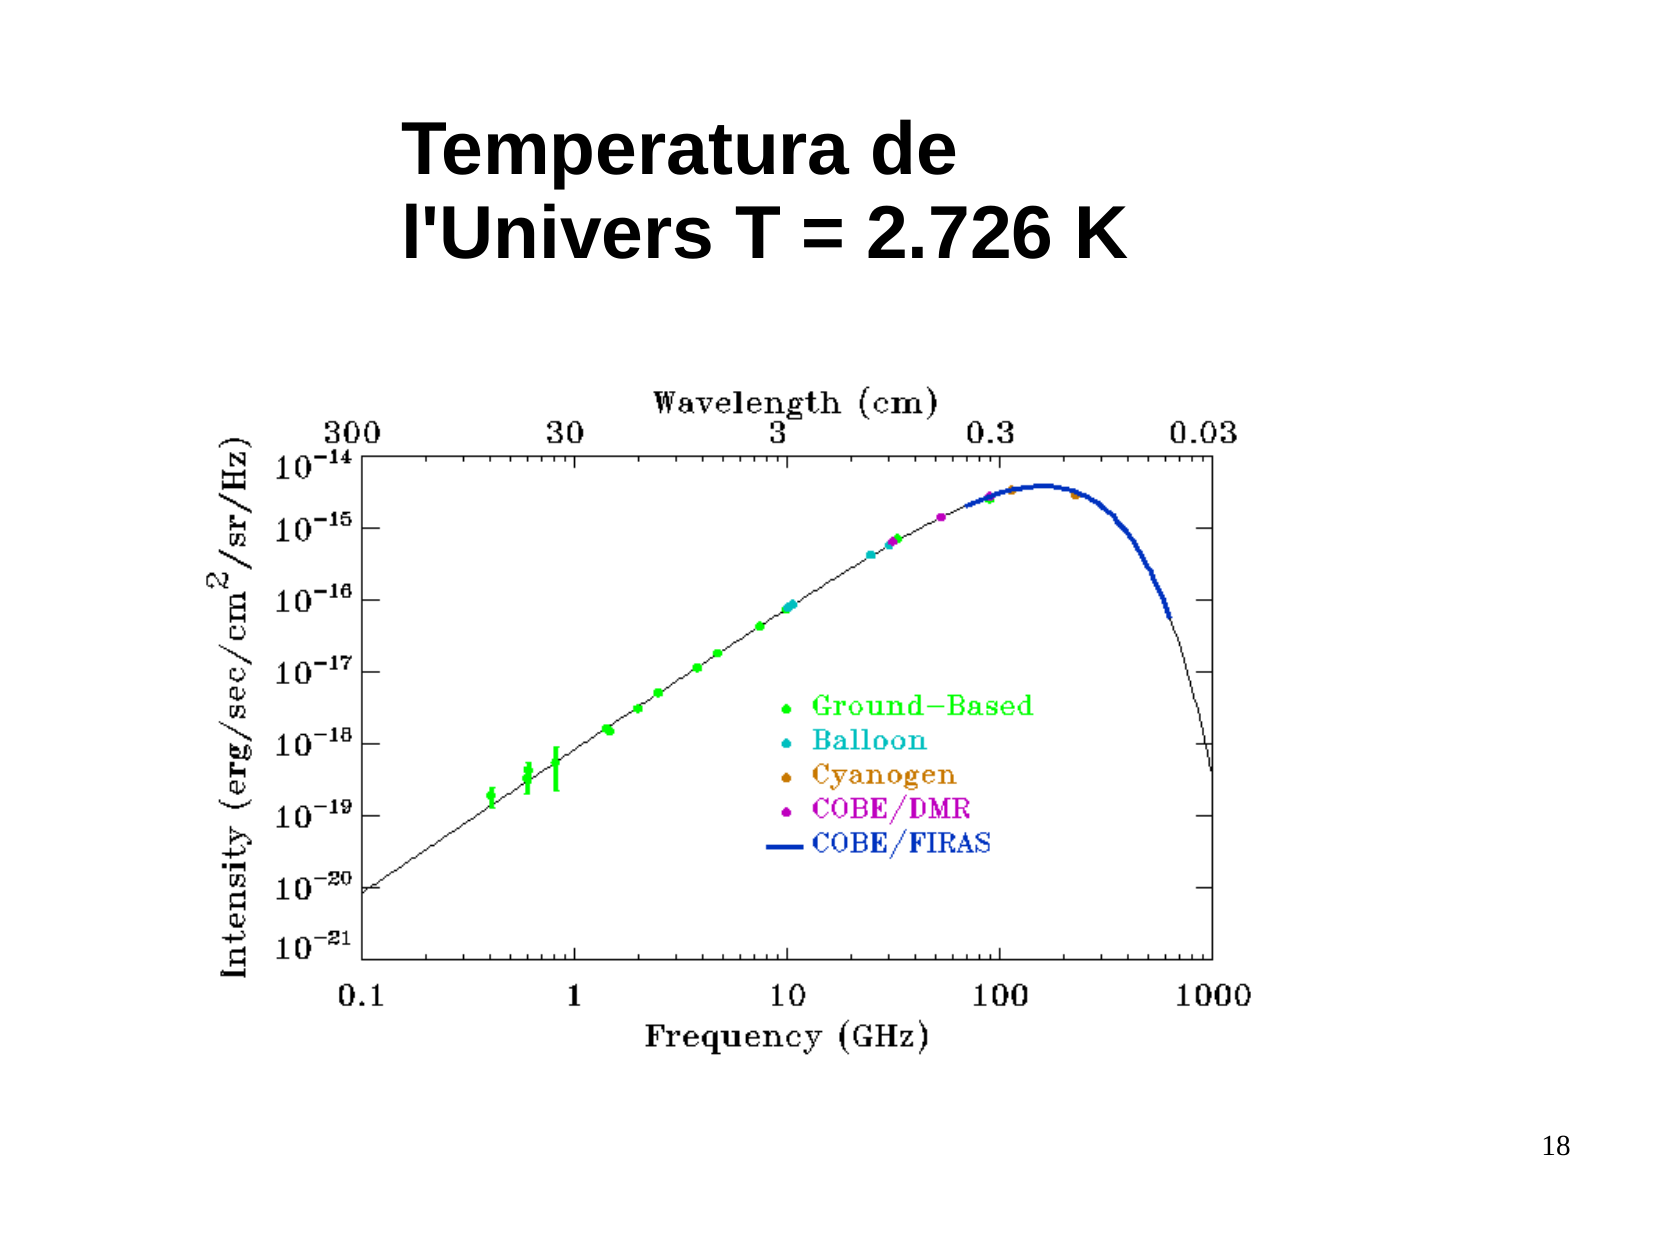

Temperatura de l'Univers T = 2.726 K
18